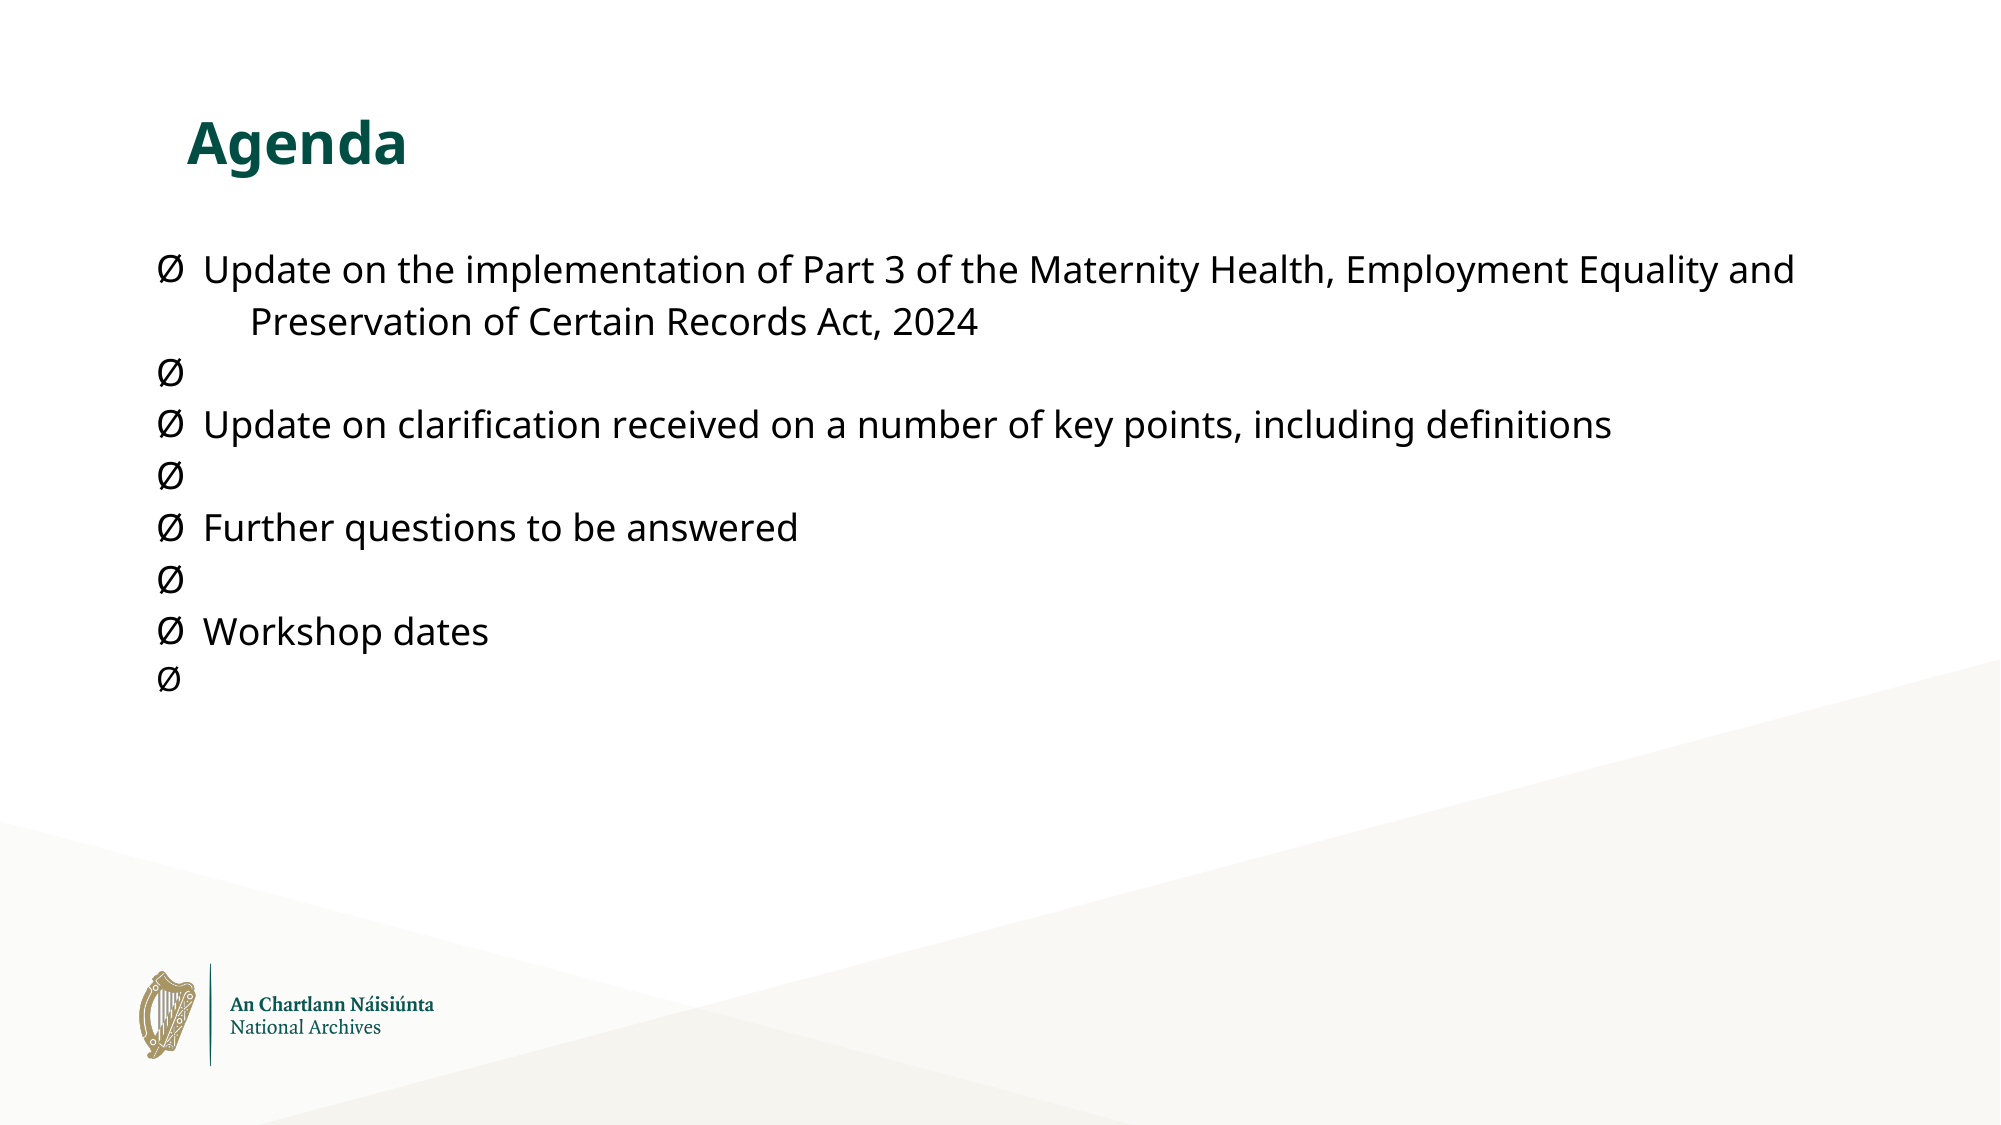

Agenda
Update on the implementation of Part 3 of the Maternity Health, Employment Equality and Preservation of Certain Records Act, 2024
Update on clarification received on a number of key points, including definitions
Further questions to be answered
Workshop dates